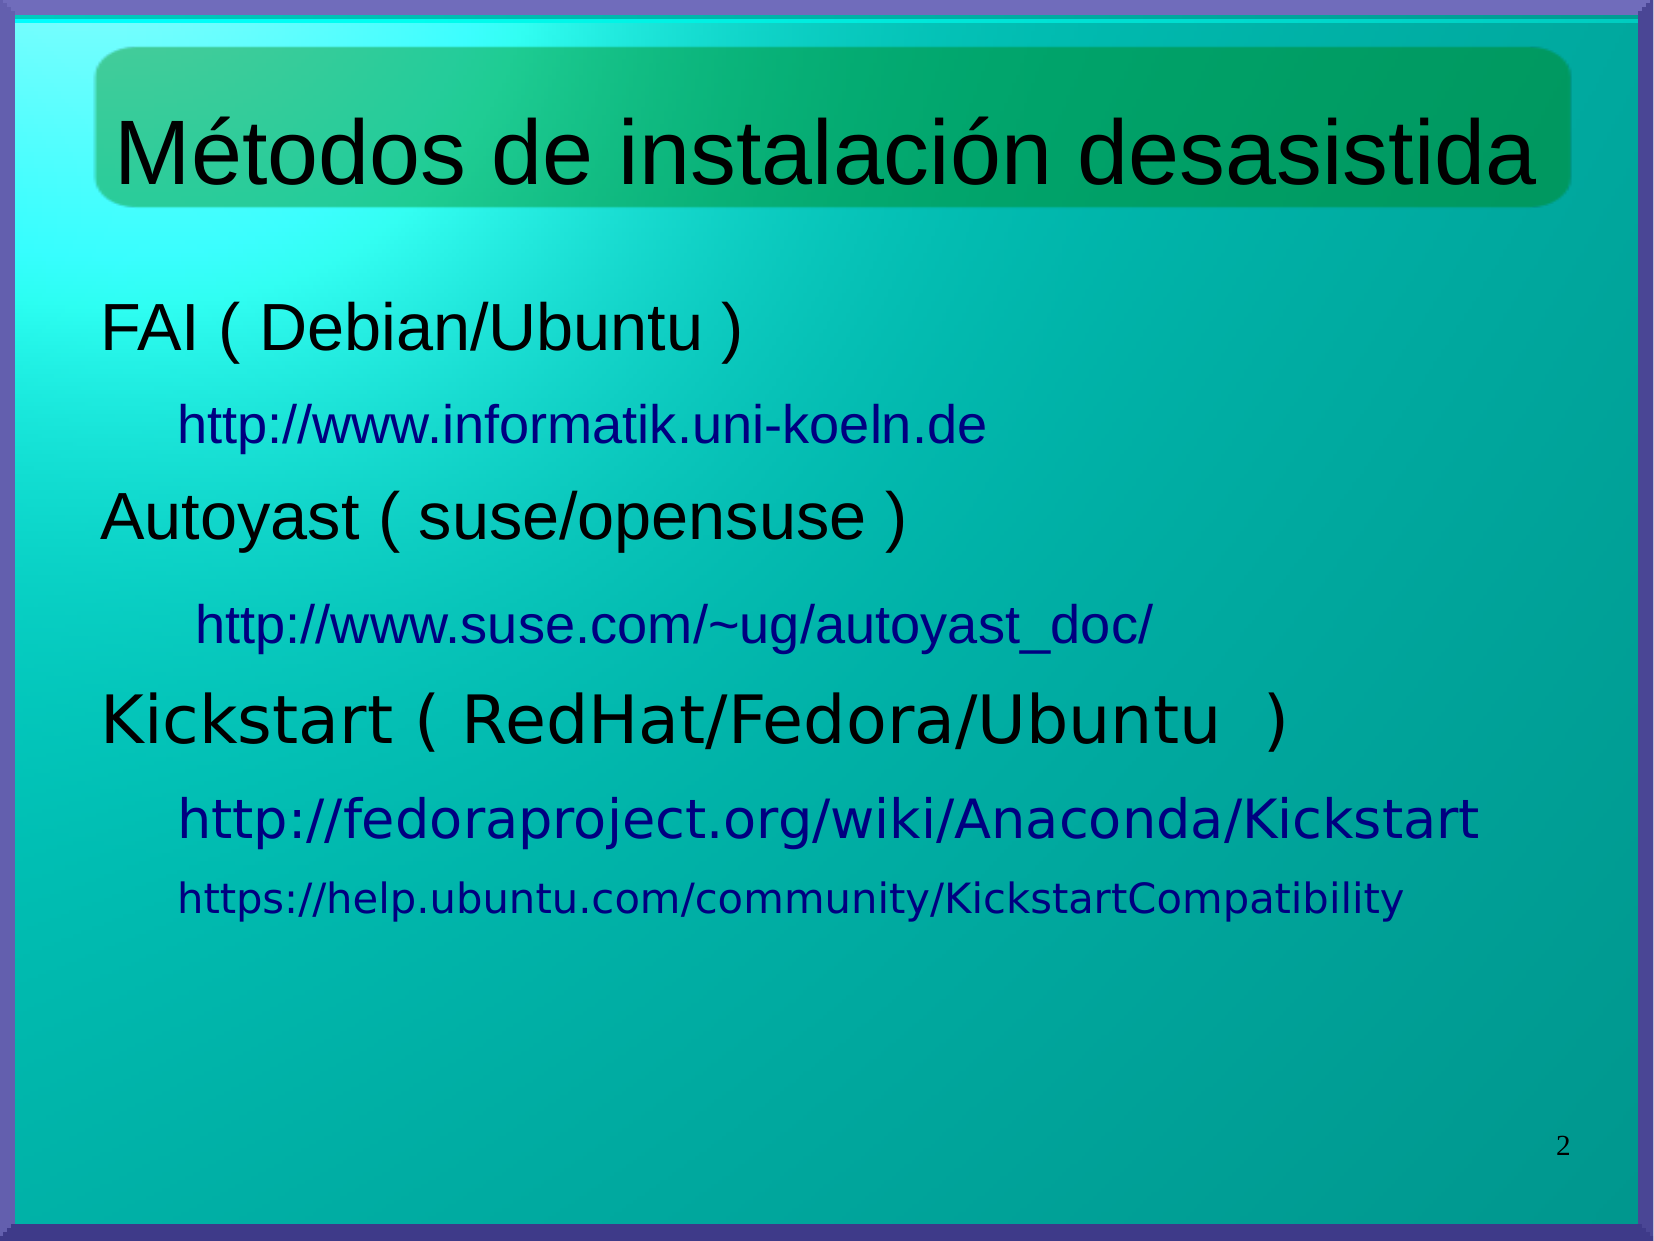

# Métodos de instalación desasistida
FAI ( Debian/Ubuntu )
http://www.informatik.uni-koeln.de
Autoyast ( suse/opensuse )
 http://www.suse.com/~ug/autoyast_doc/
Kickstart ( RedHat/Fedora/Ubuntu )
http://fedoraproject.org/wiki/Anaconda/Kickstart
https://help.ubuntu.com/community/KickstartCompatibility
2